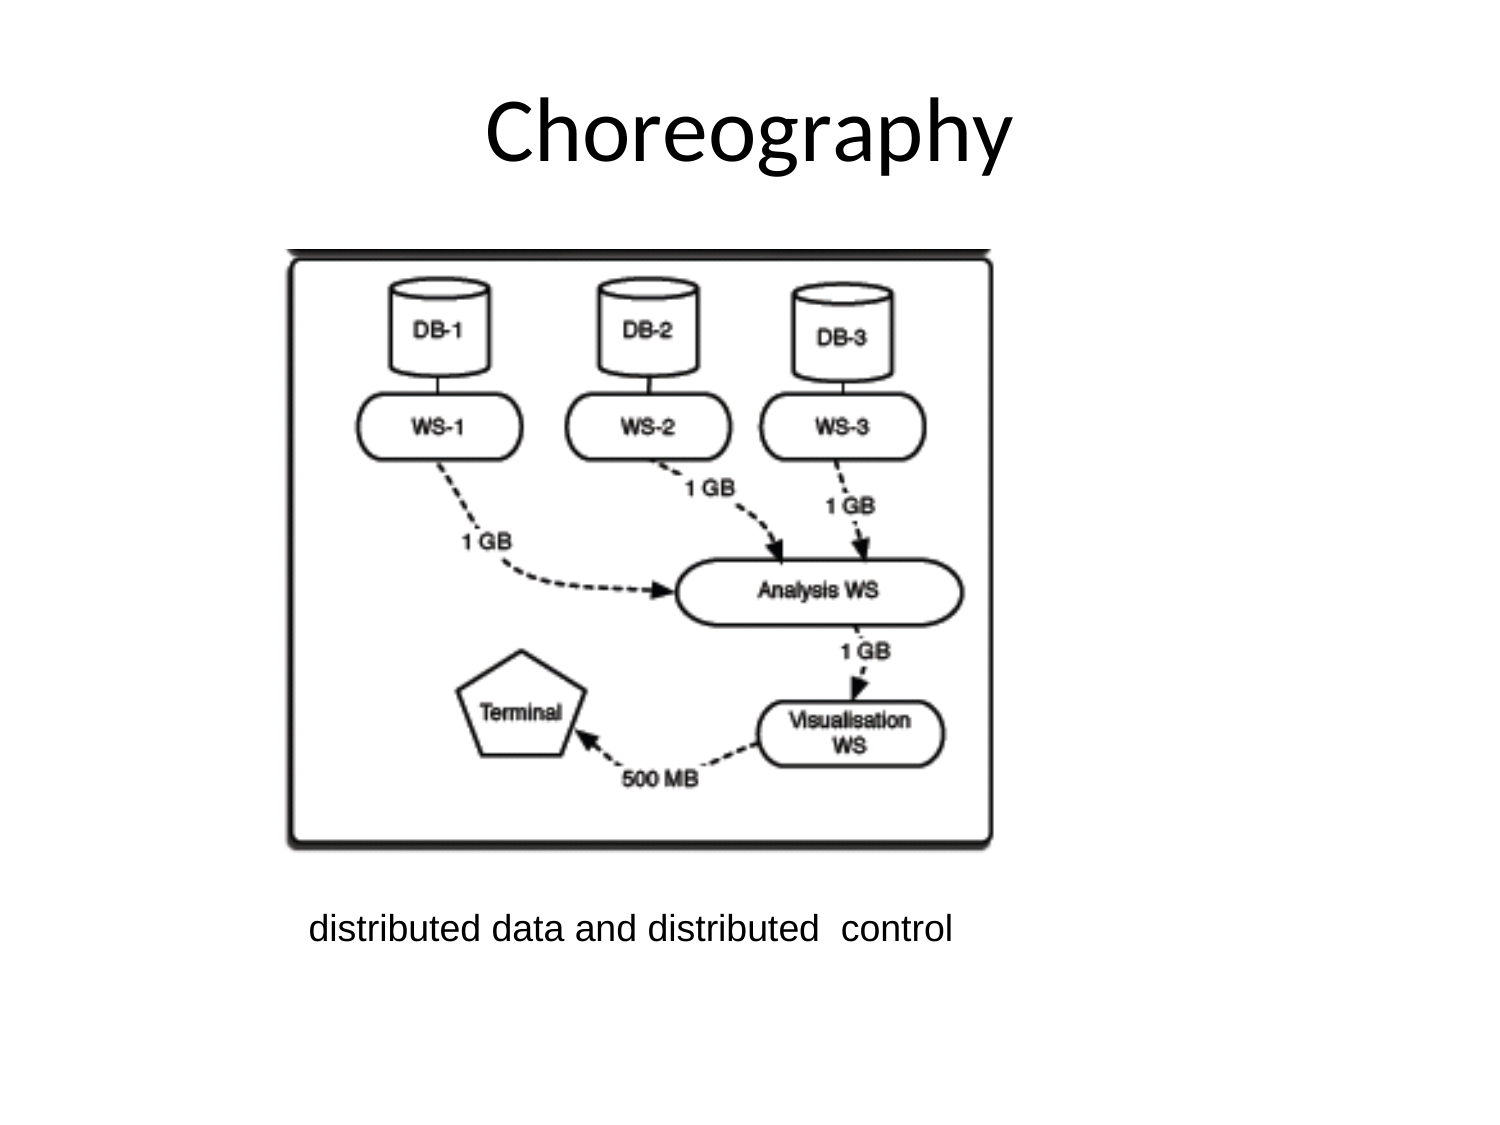

# Choreography
	 distributed data and distributed control